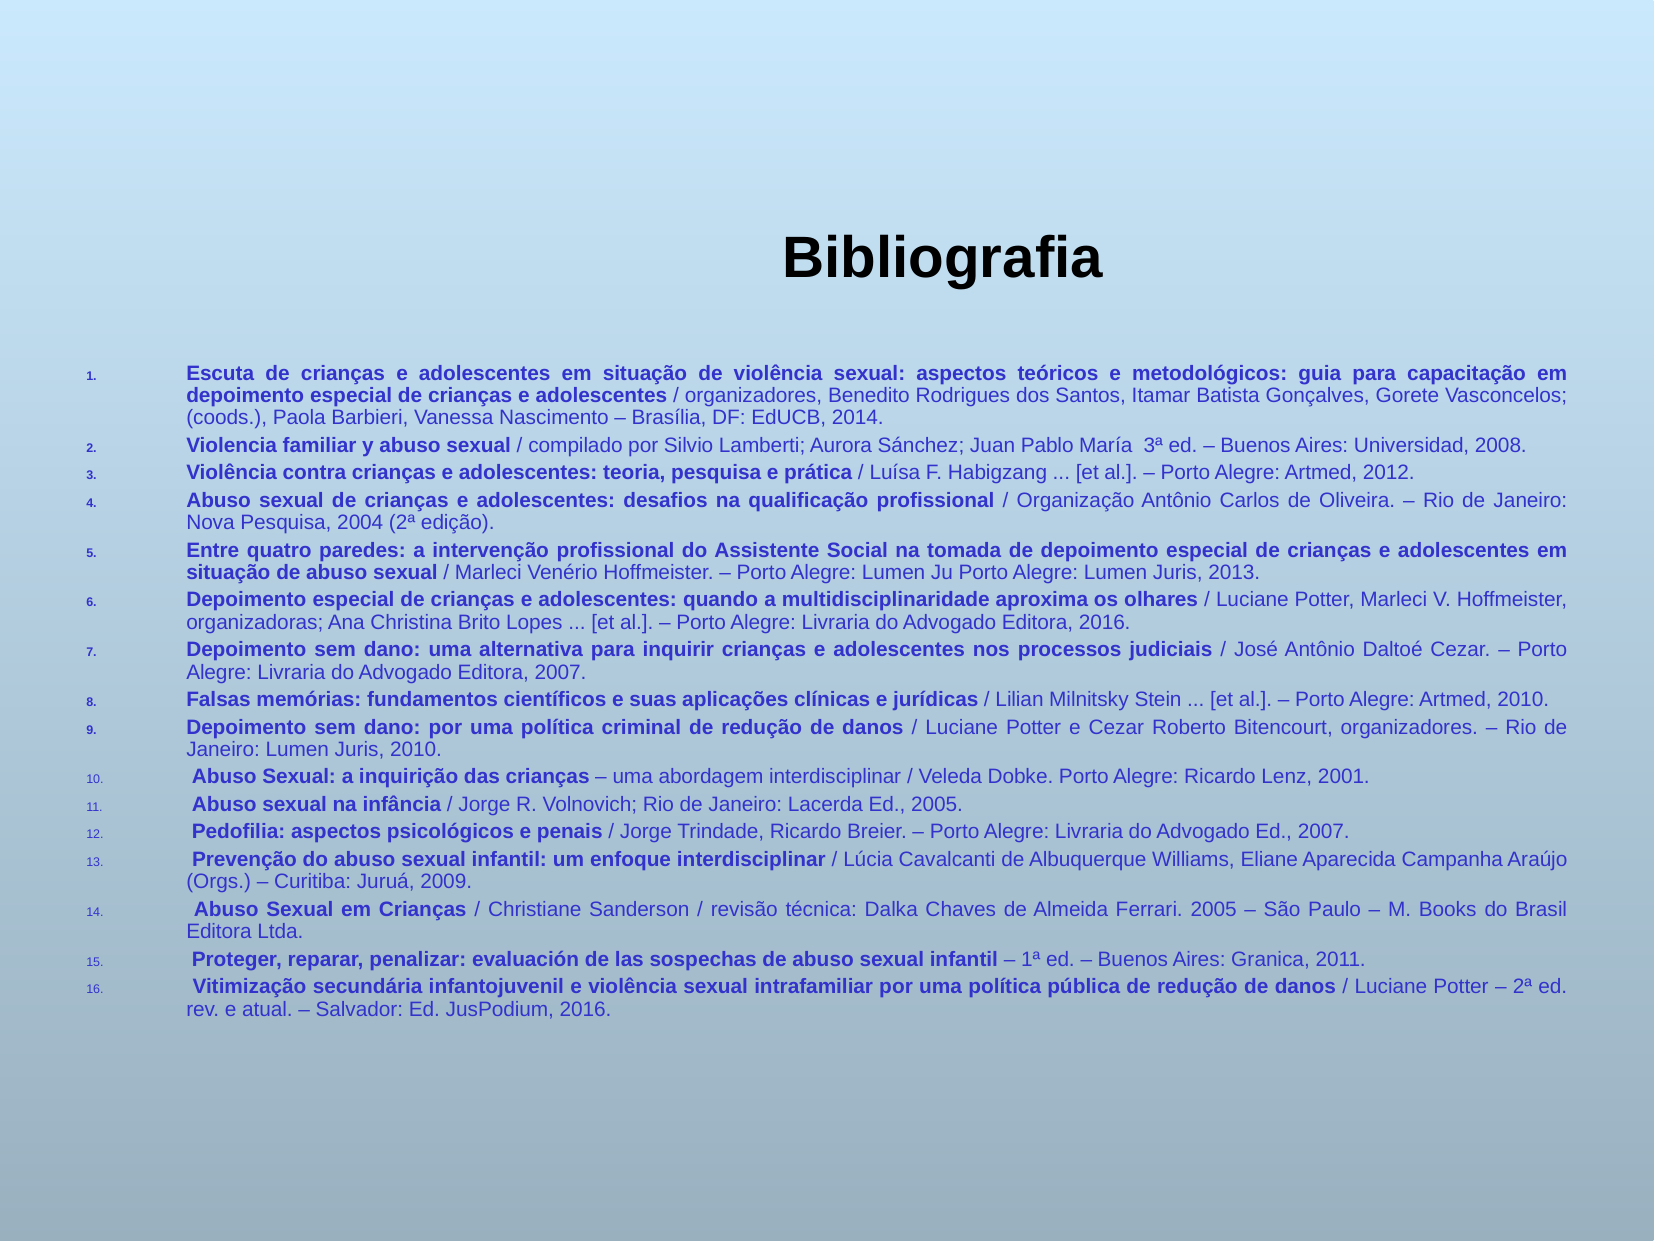

# Bibliografia
Escuta de crianças e adolescentes em situação de violência sexual: aspectos teóricos e metodológicos: guia para capacitação em depoimento especial de crianças e adolescentes / organizadores, Benedito Rodrigues dos Santos, Itamar Batista Gonçalves, Gorete Vasconcelos; (coods.), Paola Barbieri, Vanessa Nascimento – Brasília, DF: EdUCB, 2014.
Violencia familiar y abuso sexual / compilado por Silvio Lamberti; Aurora Sánchez; Juan Pablo María 3ª ed. – Buenos Aires: Universidad, 2008.
Violência contra crianças e adolescentes: teoria, pesquisa e prática / Luísa F. Habigzang ... [et al.]. – Porto Alegre: Artmed, 2012.
Abuso sexual de crianças e adolescentes: desafios na qualificação profissional / Organização Antônio Carlos de Oliveira. – Rio de Janeiro: Nova Pesquisa, 2004 (2ª edição).
Entre quatro paredes: a intervenção profissional do Assistente Social na tomada de depoimento especial de crianças e adolescentes em situação de abuso sexual / Marleci Venério Hoffmeister. – Porto Alegre: Lumen Ju Porto Alegre: Lumen Juris, 2013.
Depoimento especial de crianças e adolescentes: quando a multidisciplinaridade aproxima os olhares / Luciane Potter, Marleci V. Hoffmeister, organizadoras; Ana Christina Brito Lopes ... [et al.]. – Porto Alegre: Livraria do Advogado Editora, 2016.
Depoimento sem dano: uma alternativa para inquirir crianças e adolescentes nos processos judiciais / José Antônio Daltoé Cezar. – Porto Alegre: Livraria do Advogado Editora, 2007.
Falsas memórias: fundamentos científicos e suas aplicações clínicas e jurídicas / Lilian Milnitsky Stein ... [et al.]. – Porto Alegre: Artmed, 2010.
Depoimento sem dano: por uma política criminal de redução de danos / Luciane Potter e Cezar Roberto Bitencourt, organizadores. – Rio de Janeiro: Lumen Juris, 2010.
 Abuso Sexual: a inquirição das crianças – uma abordagem interdisciplinar / Veleda Dobke. Porto Alegre: Ricardo Lenz, 2001.
 Abuso sexual na infância / Jorge R. Volnovich; Rio de Janeiro: Lacerda Ed., 2005.
 Pedofilia: aspectos psicológicos e penais / Jorge Trindade, Ricardo Breier. – Porto Alegre: Livraria do Advogado Ed., 2007.
 Prevenção do abuso sexual infantil: um enfoque interdisciplinar / Lúcia Cavalcanti de Albuquerque Williams, Eliane Aparecida Campanha Araújo (Orgs.) – Curitiba: Juruá, 2009.
 Abuso Sexual em Crianças / Christiane Sanderson / revisão técnica: Dalka Chaves de Almeida Ferrari. 2005 – São Paulo – M. Books do Brasil Editora Ltda.
 Proteger, reparar, penalizar: evaluación de las sospechas de abuso sexual infantil – 1ª ed. – Buenos Aires: Granica, 2011.
 Vitimização secundária infantojuvenil e violência sexual intrafamiliar por uma política pública de redução de danos / Luciane Potter – 2ª ed. rev. e atual. – Salvador: Ed. JusPodium, 2016.